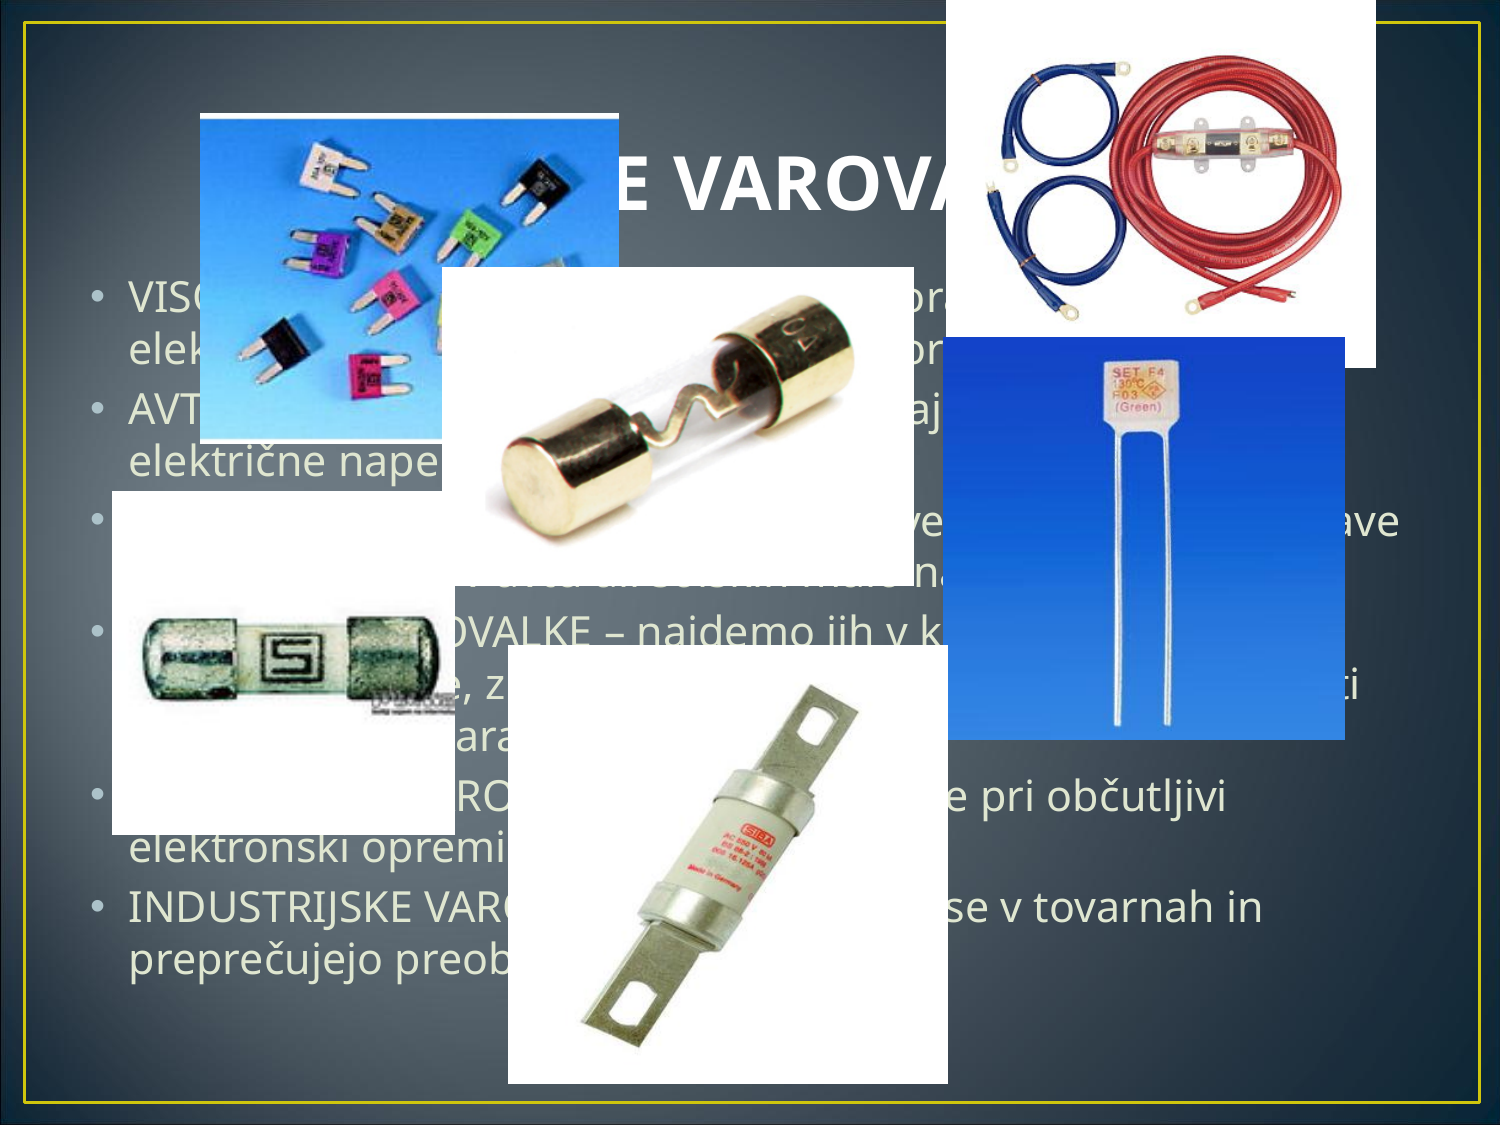

# VRSTE VAROVALK
VISOKONAPETOSTNE VAROVALKE – uporabljajo se na elektroenergetskih sistemih in v transformatorjih,
AVTOMOBILSKE VAROVALKE – uporabljajo se za zaščito električne napeljave v avtomobilih,
CEVNE VAROVALKE – varujejo pred prevelikim tokom iz naprave npr. iz napeljave v avtu ali šolskih malo napetostnih virih,
TOPLOTNE VAROVALKE – najdemo jih v kavnih aparatih in sušilnikih za lase, z njimi se prekine tokokrog zaradi možnosti pregretja ali požara.
MINIATURNE VAROVALKE – uporabljajo se pri občutljivi elektronski opremi (televizija),
INDUSTRIJSKE VAROVALKE – uporabljajo se v tovarnah in preprečujejo preobremenitev naprav.